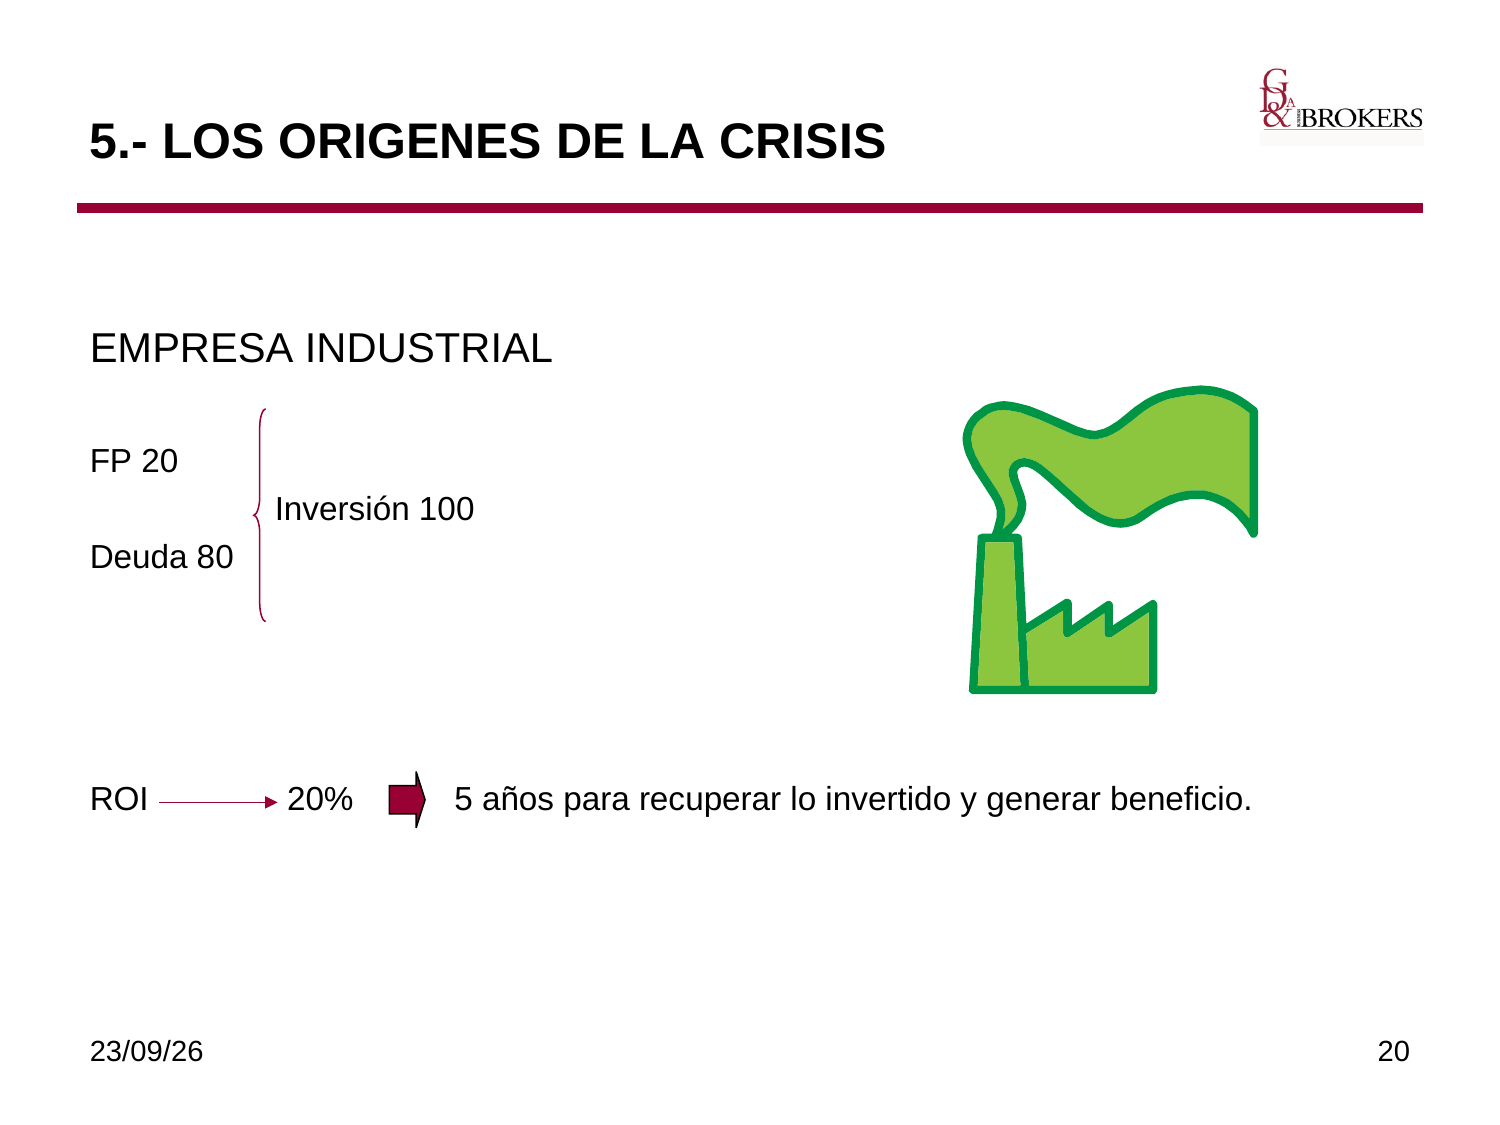

# 5.- LOS ORIGENES DE LA CRISIS
EMPRESA INDUSTRIAL
FP 20
 Inversión 100
Deuda 80
ROI 20% 	 5 años para recuperar lo invertido y generar beneficio.
20